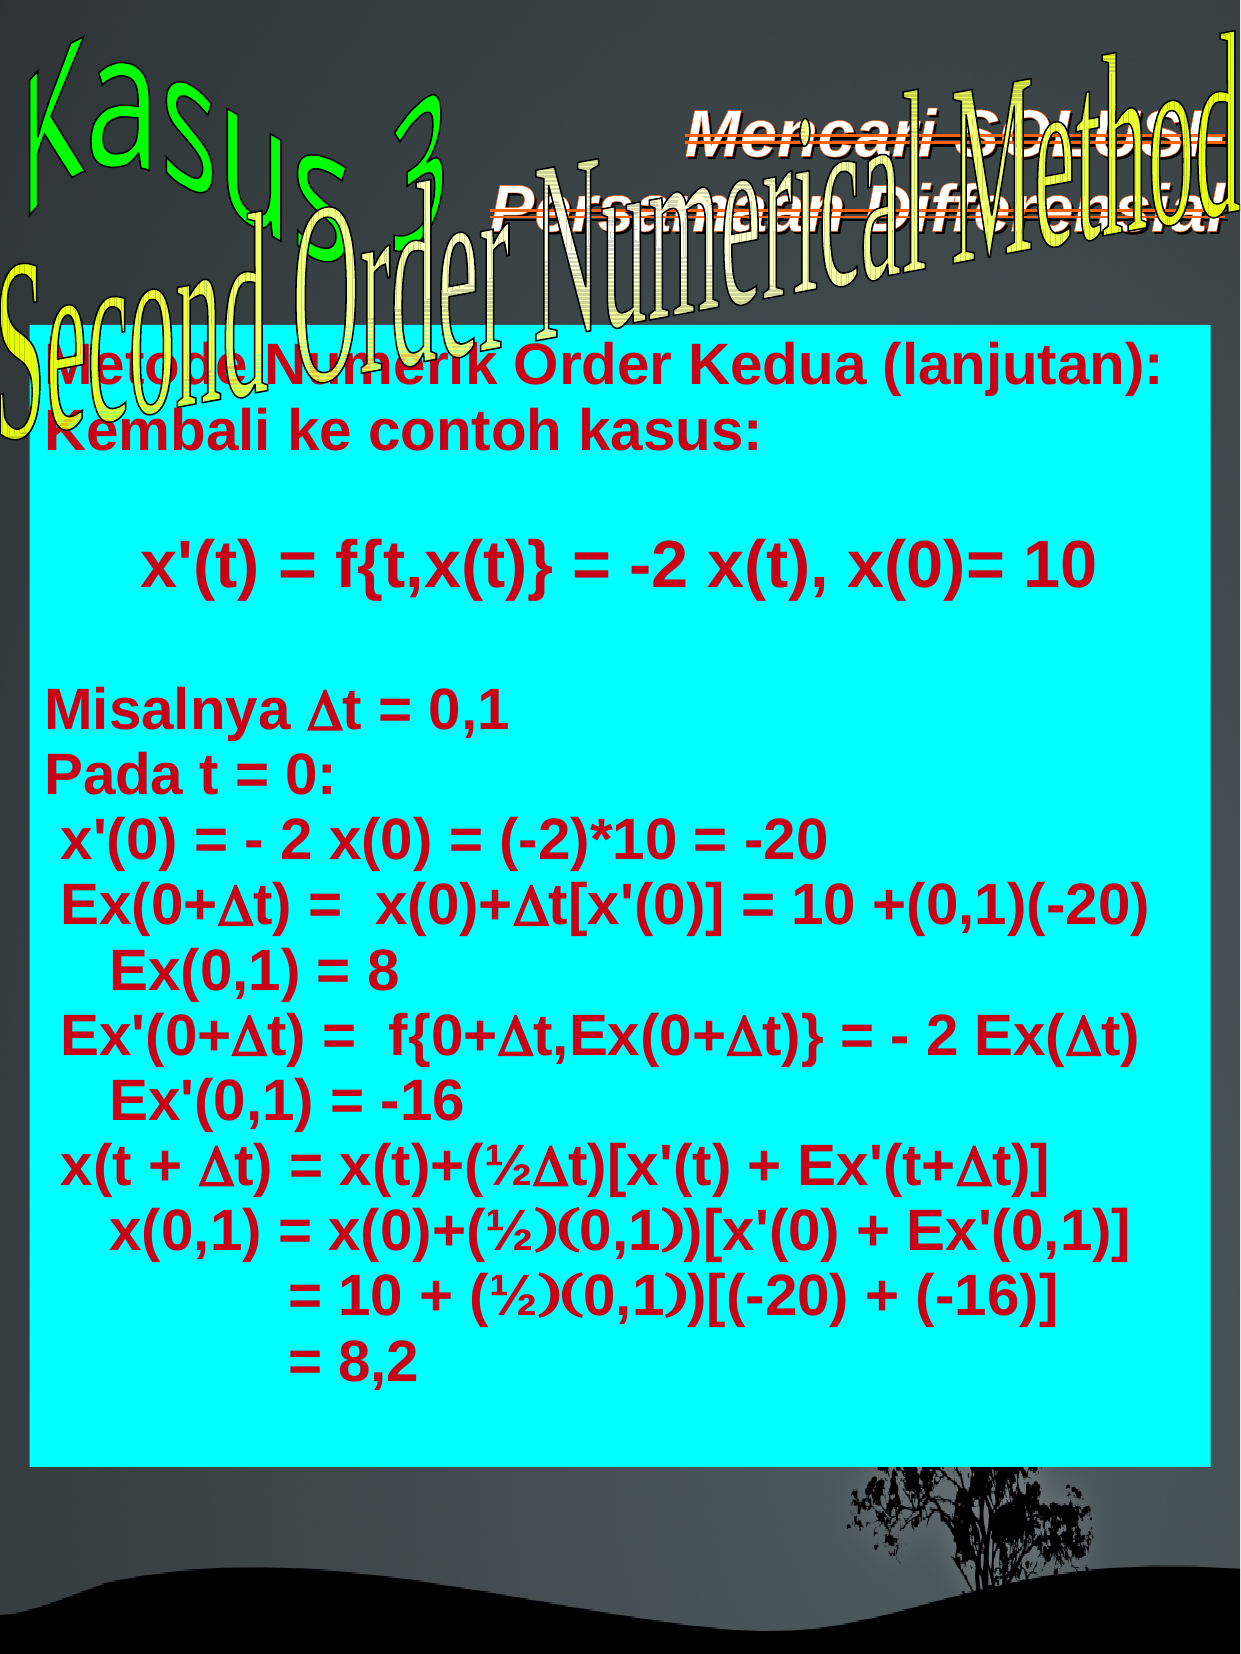

Second Order Numerical Method
Kasus 3
Mencari SOLUSI-Persamaan Differensial
Metode Numerik Order Kedua (lanjutan):
Kembali ke contoh kasus:
x'(t) = f{t,x(t)} = -2 x(t), x(0)= 10
Misalnya Dt = 0,1
Pada t = 0:
 x'(0) = - 2 x(0) = (-2)*10 = -20
 Ex(0+Dt) = x(0)+Dt[x'(0)] = 10 +(0,1)(-20)
 Ex(0,1) = 8
 Ex'(0+Dt) = f{0+Dt,Ex(0+Dt)} = - 2 Ex(Dt)
 Ex'(0,1) = -16
 x(t + Dt) = x(t)+(½Dt)[x'(t) + Ex'(t+Dt)]
 x(0,1) = x(0)+(½)(0,1))[x'(0) + Ex'(0,1)]
 = 10 + (½)(0,1))[(-20) + (-16)]
 = 8,2